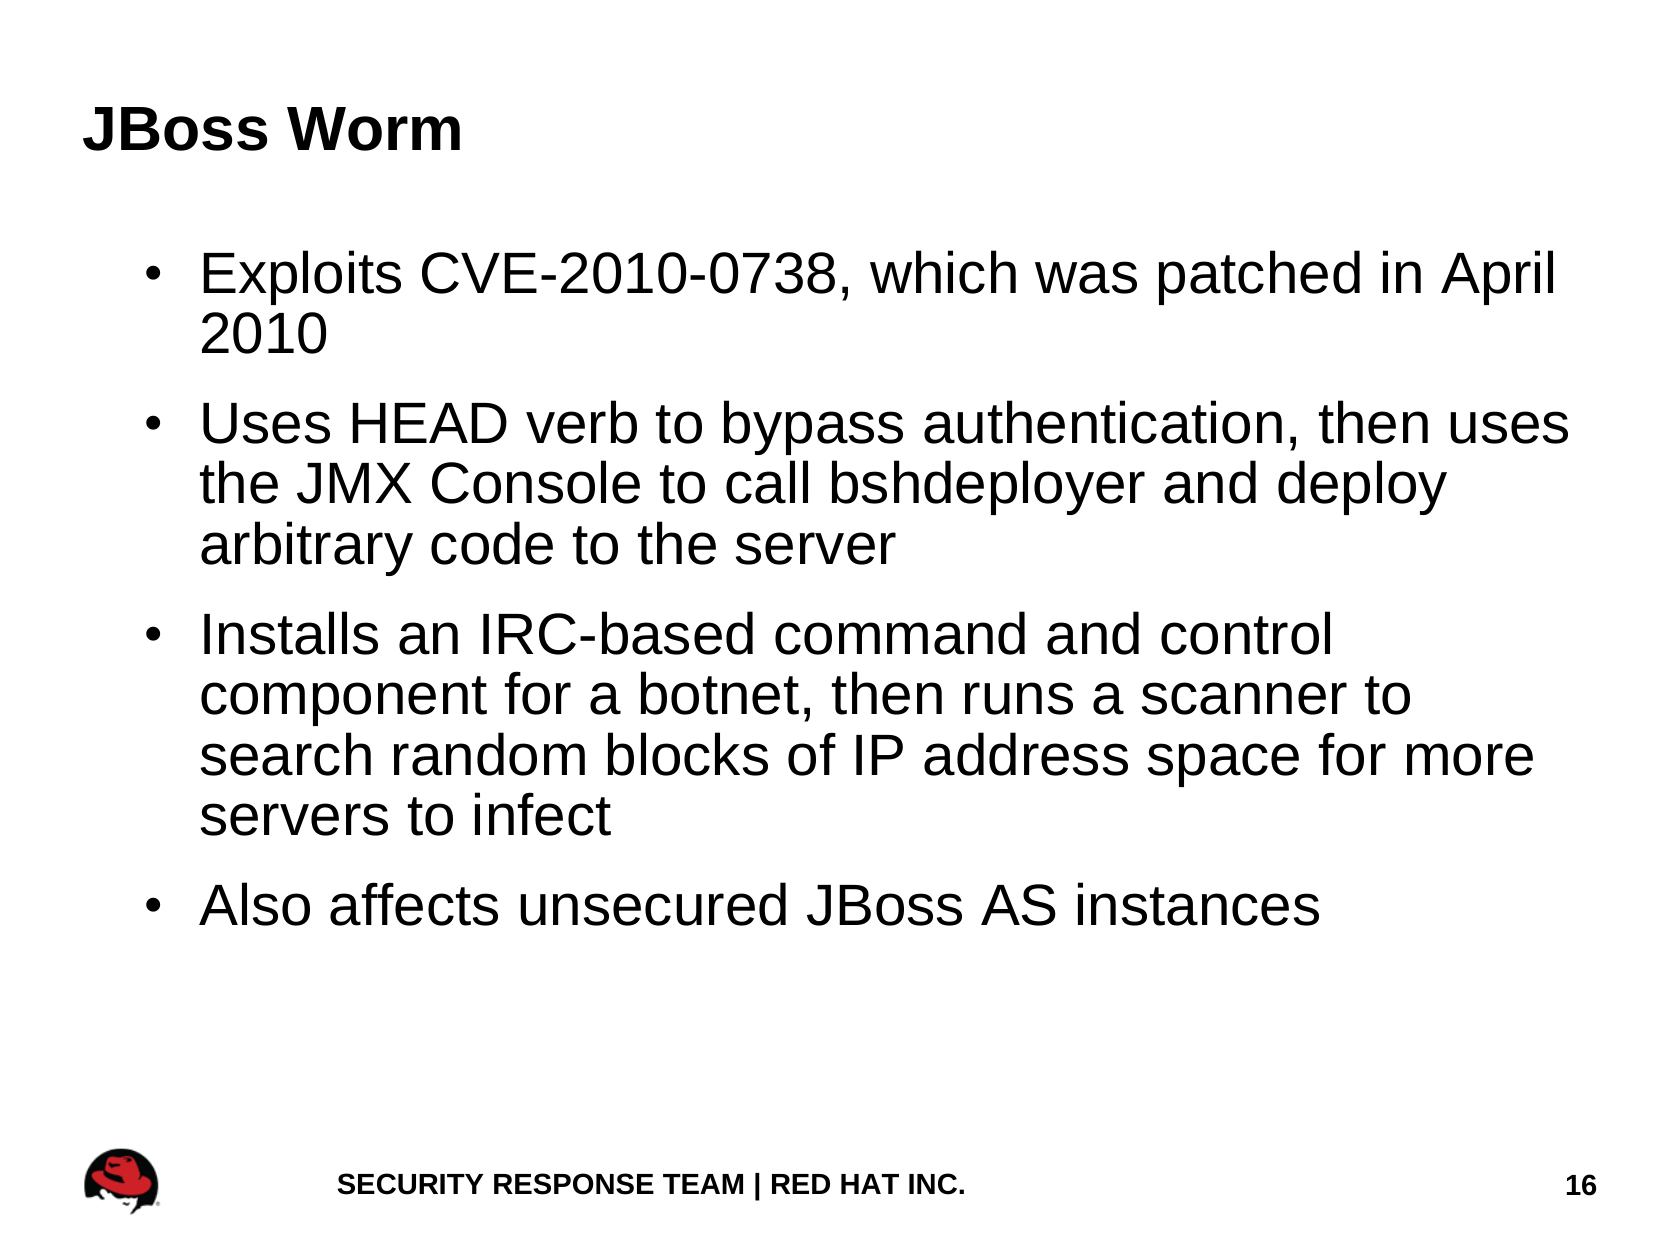

# JBoss Worm
Exploits CVE-2010-0738, which was patched in April 2010
Uses HEAD verb to bypass authentication, then uses the JMX Console to call bshdeployer and deploy arbitrary code to the server
Installs an IRC-based command and control component for a botnet, then runs a scanner to search random blocks of IP address space for more servers to infect
Also affects unsecured JBoss AS instances